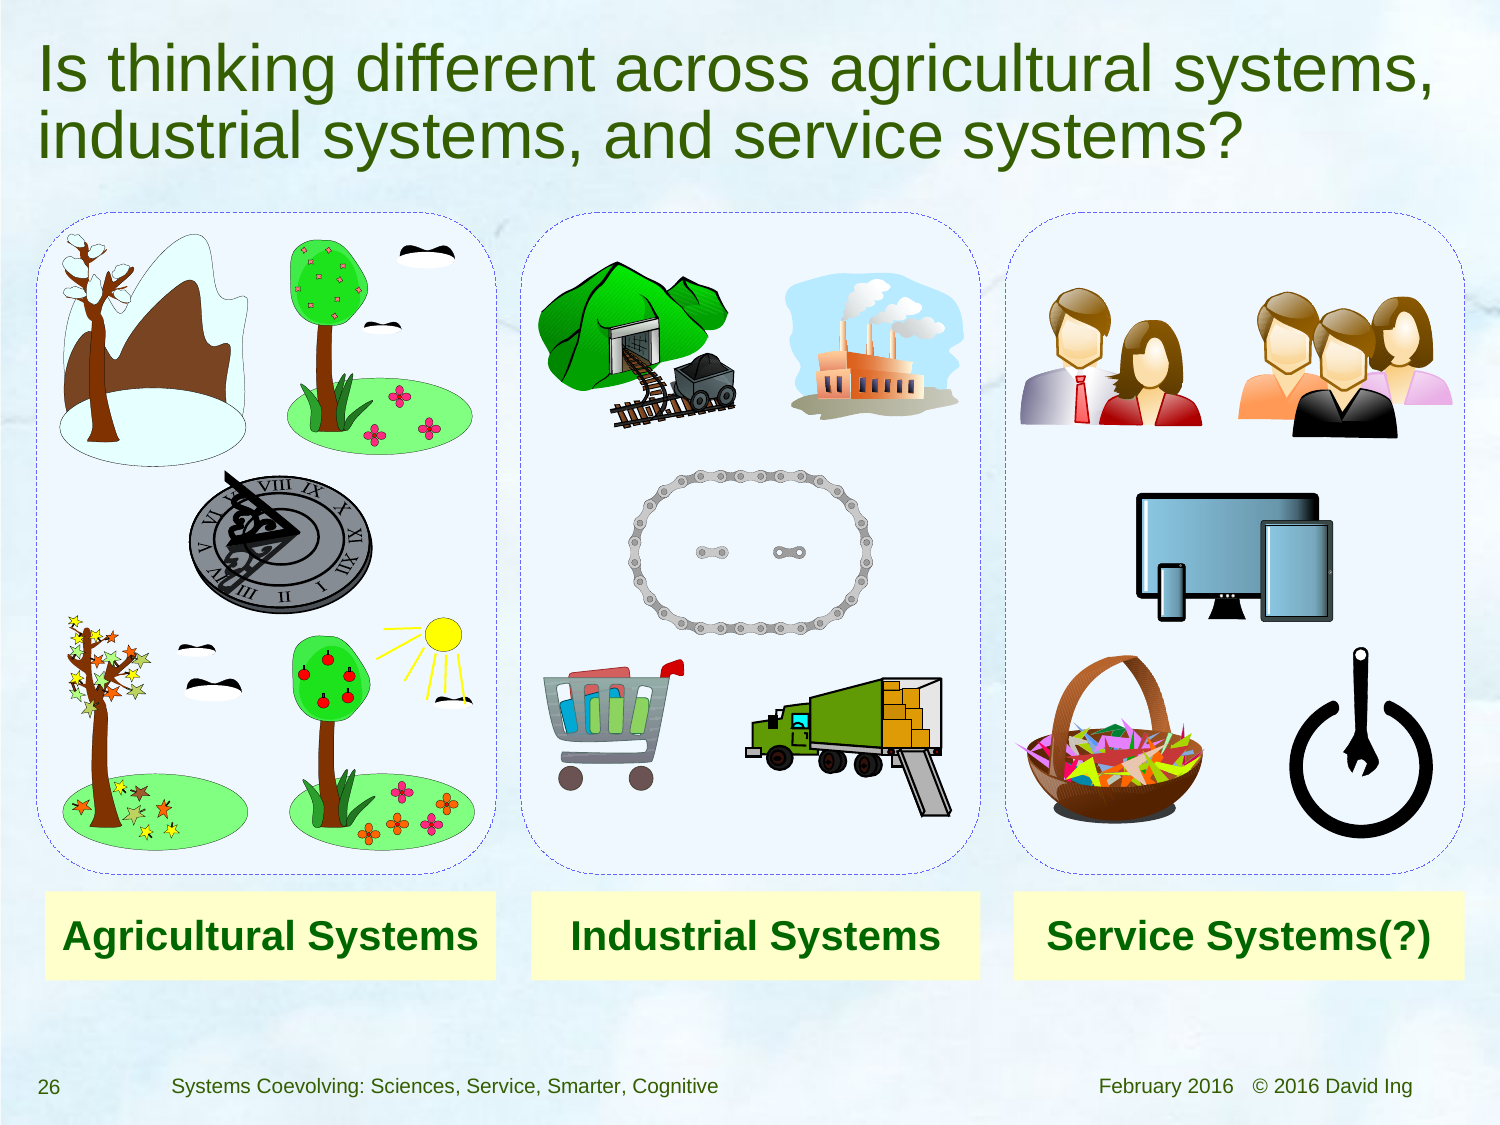

# Is thinking different across agricultural systems, industrial systems, and service systems?
Agricultural Systems
Industrial Systems
Service Systems(?)
Systems Coevolving: Sciences, Service, Smarter, Cognitive
February 2016
26